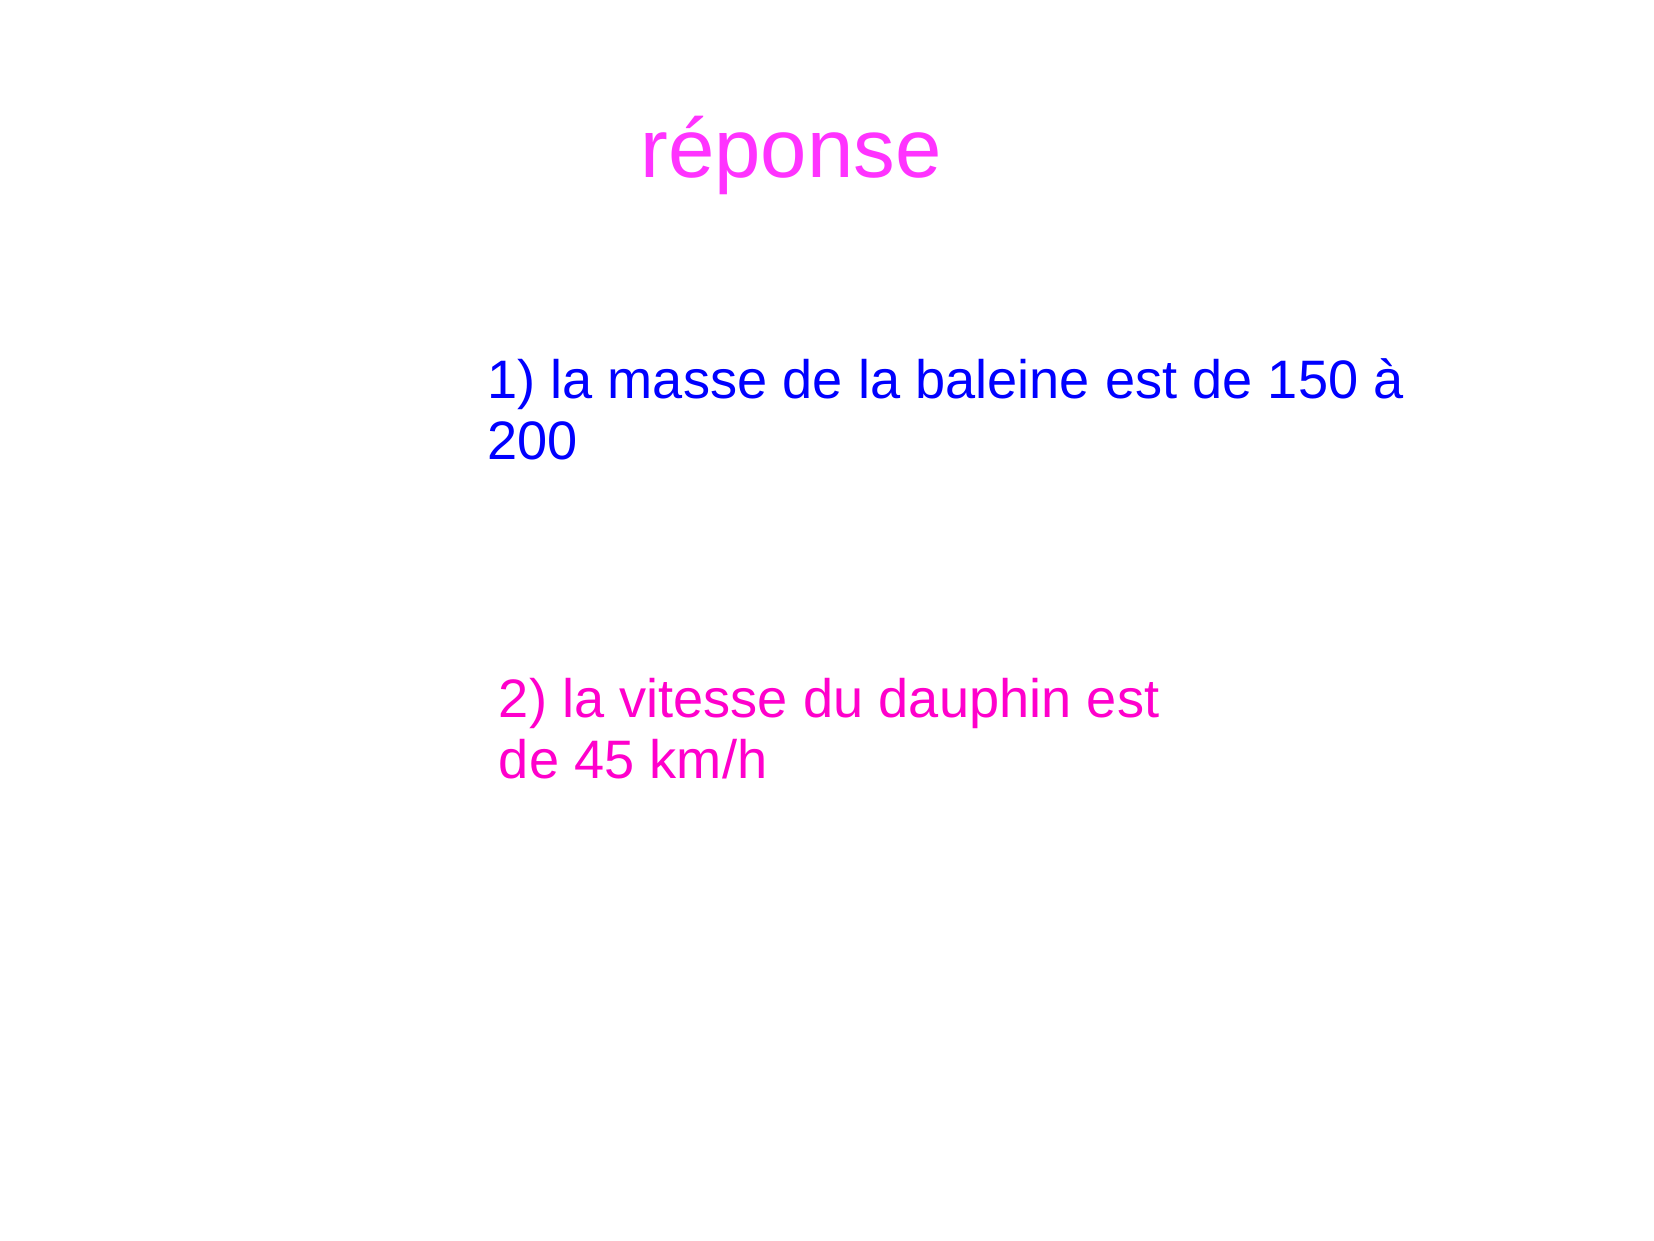

réponse
1) la masse de la baleine est de 150 à 200
2) la vitesse du dauphin est de 45 km/h